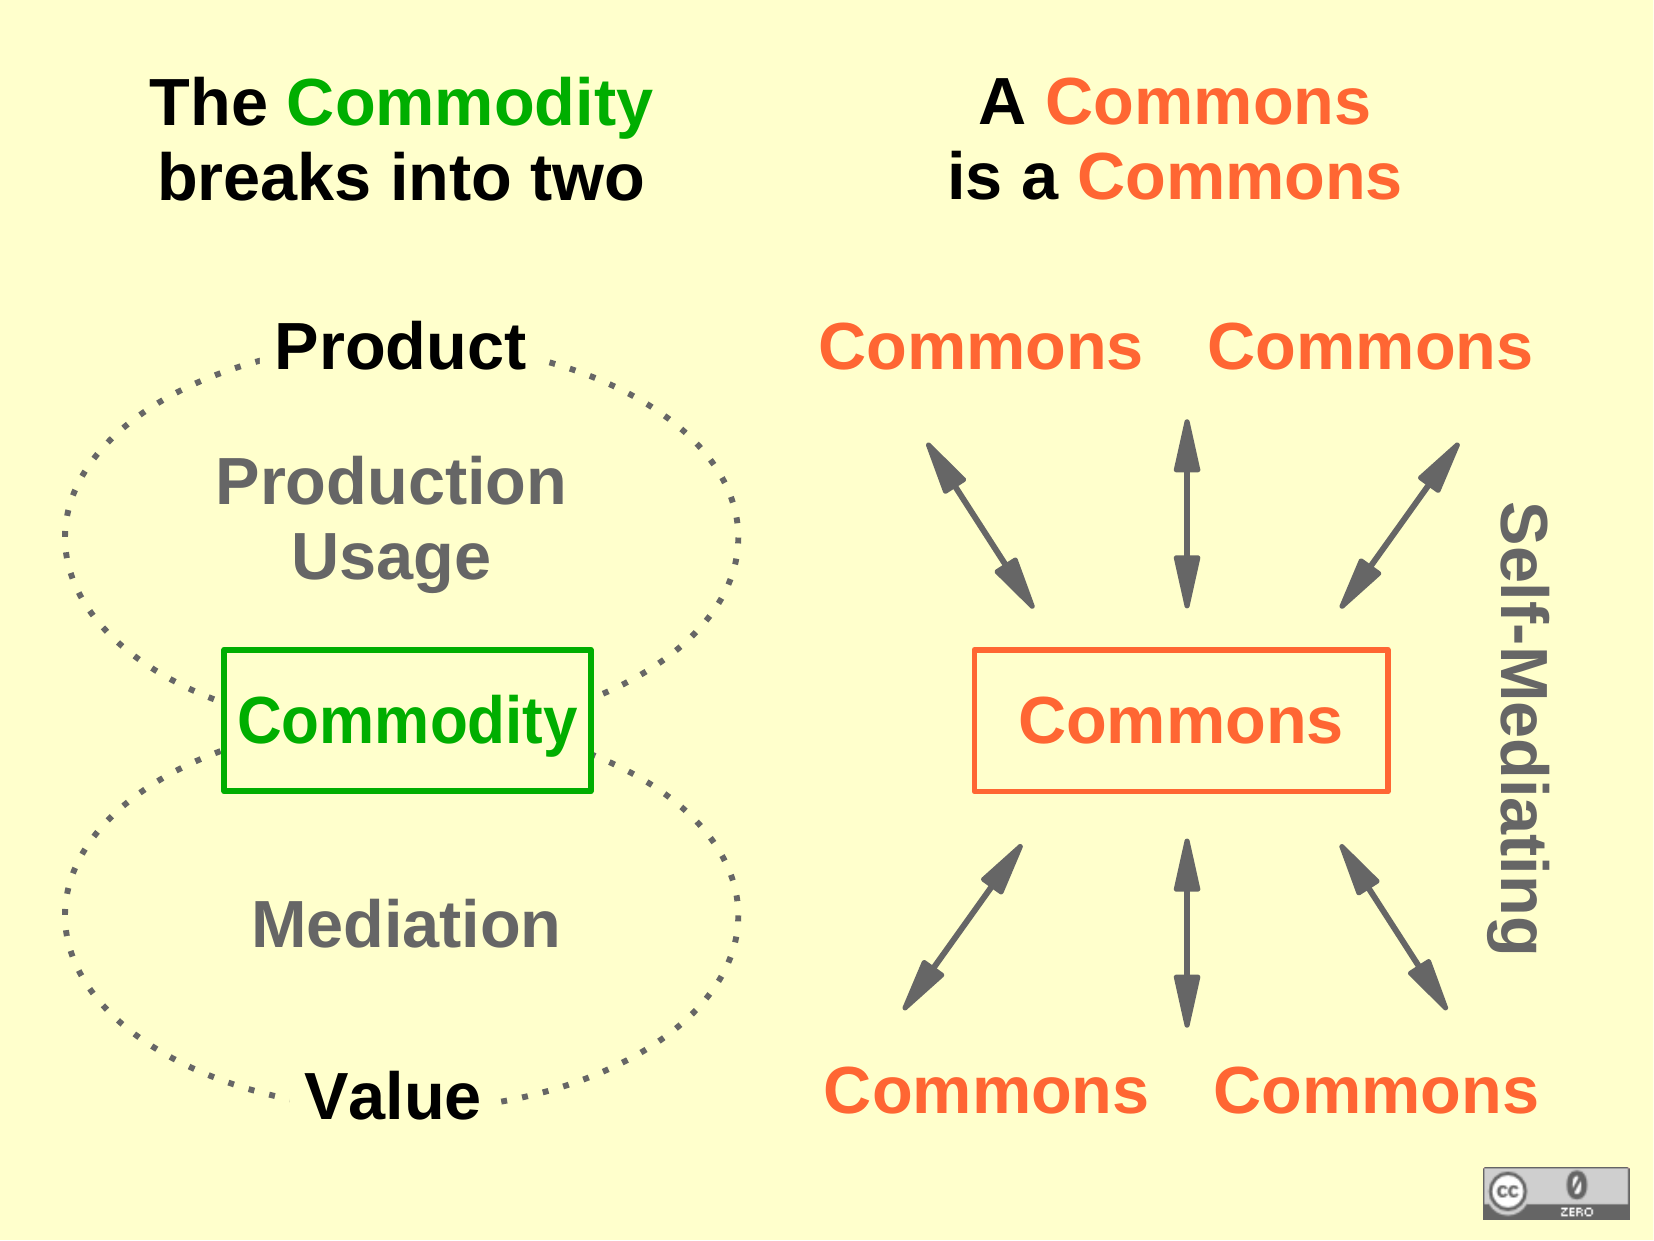

A Commons
is a Commons
# The Commodity breaks into two
Product
Commons
Commons
Production
Usage
Commodity
Commons
Self-Mediating
Mediation
Commons
Commons
Value